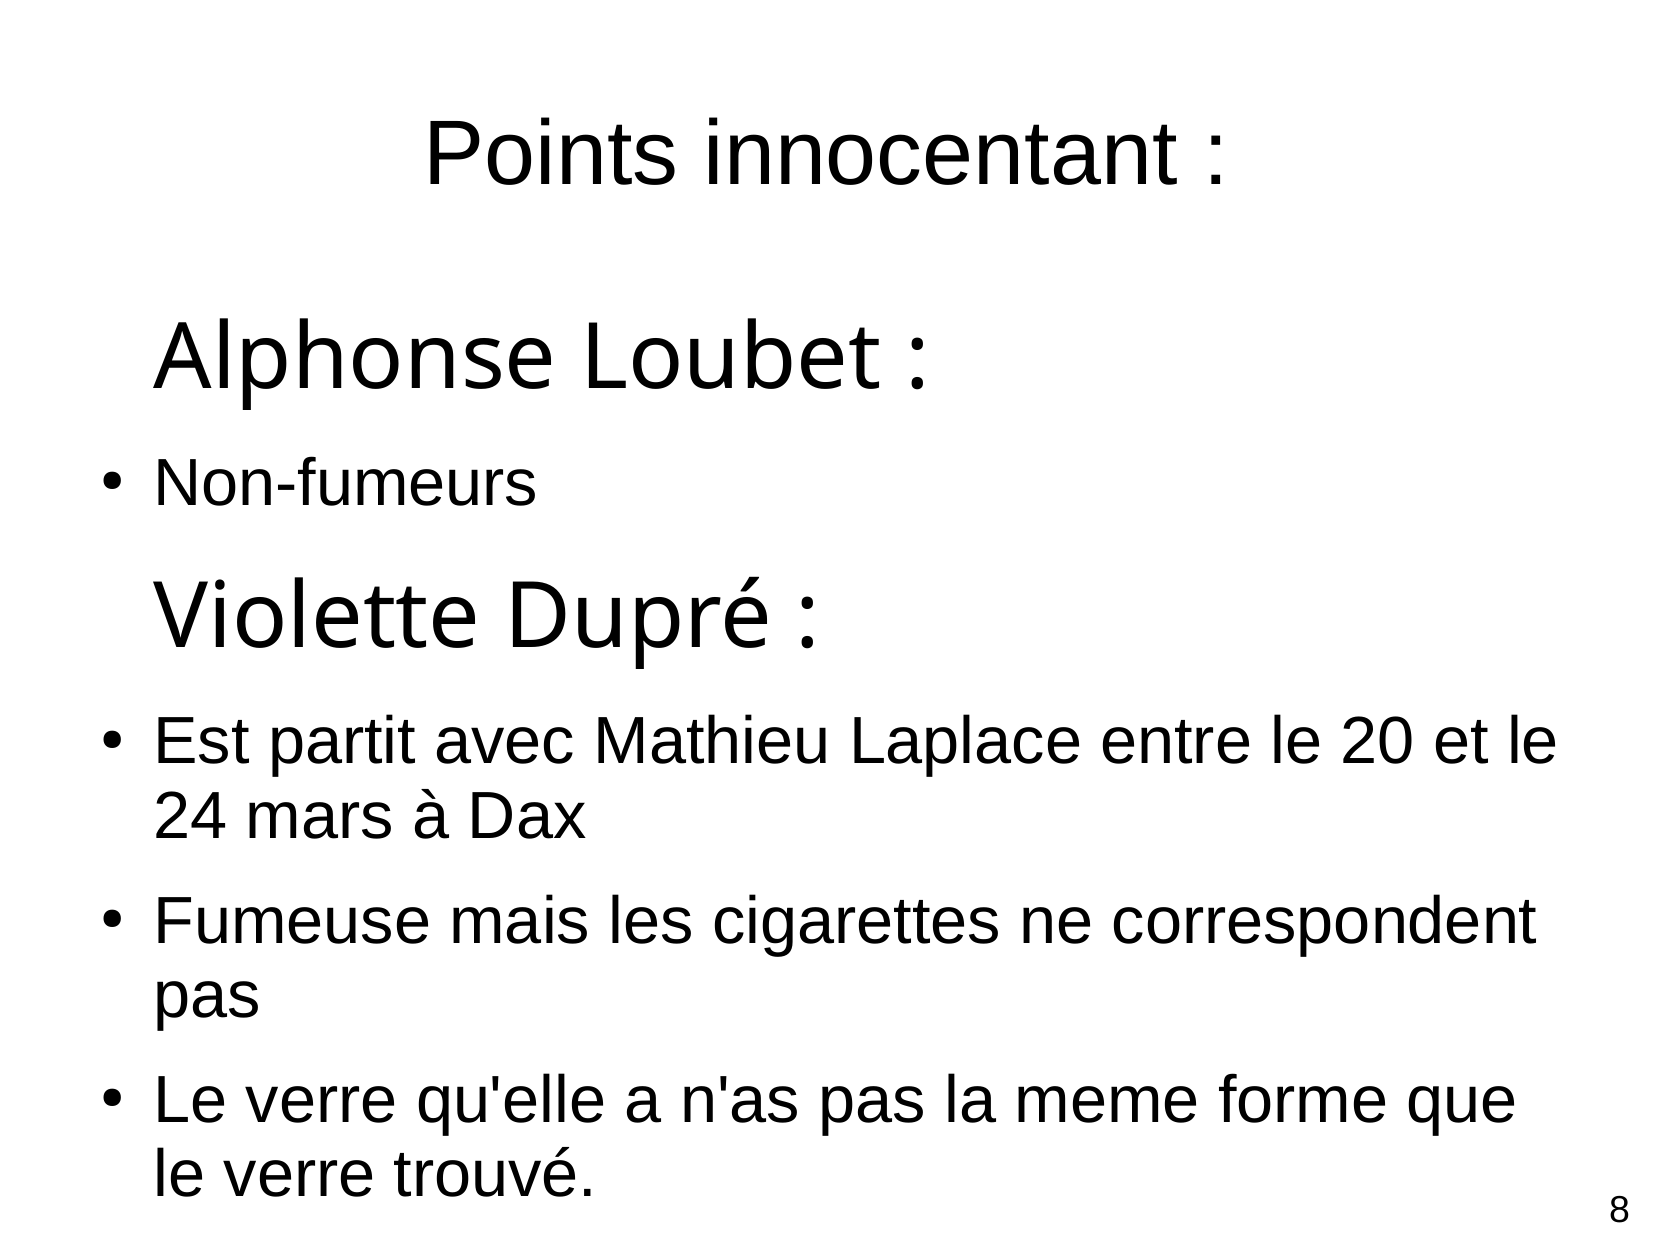

# Points innocentant :
Alphonse Loubet :
Non-fumeurs
Violette Dupré :
Est partit avec Mathieu Laplace entre le 20 et le 24 mars à Dax
Fumeuse mais les cigarettes ne correspondent pas
Le verre qu'elle a n'as pas la meme forme que le verre trouvé.
8